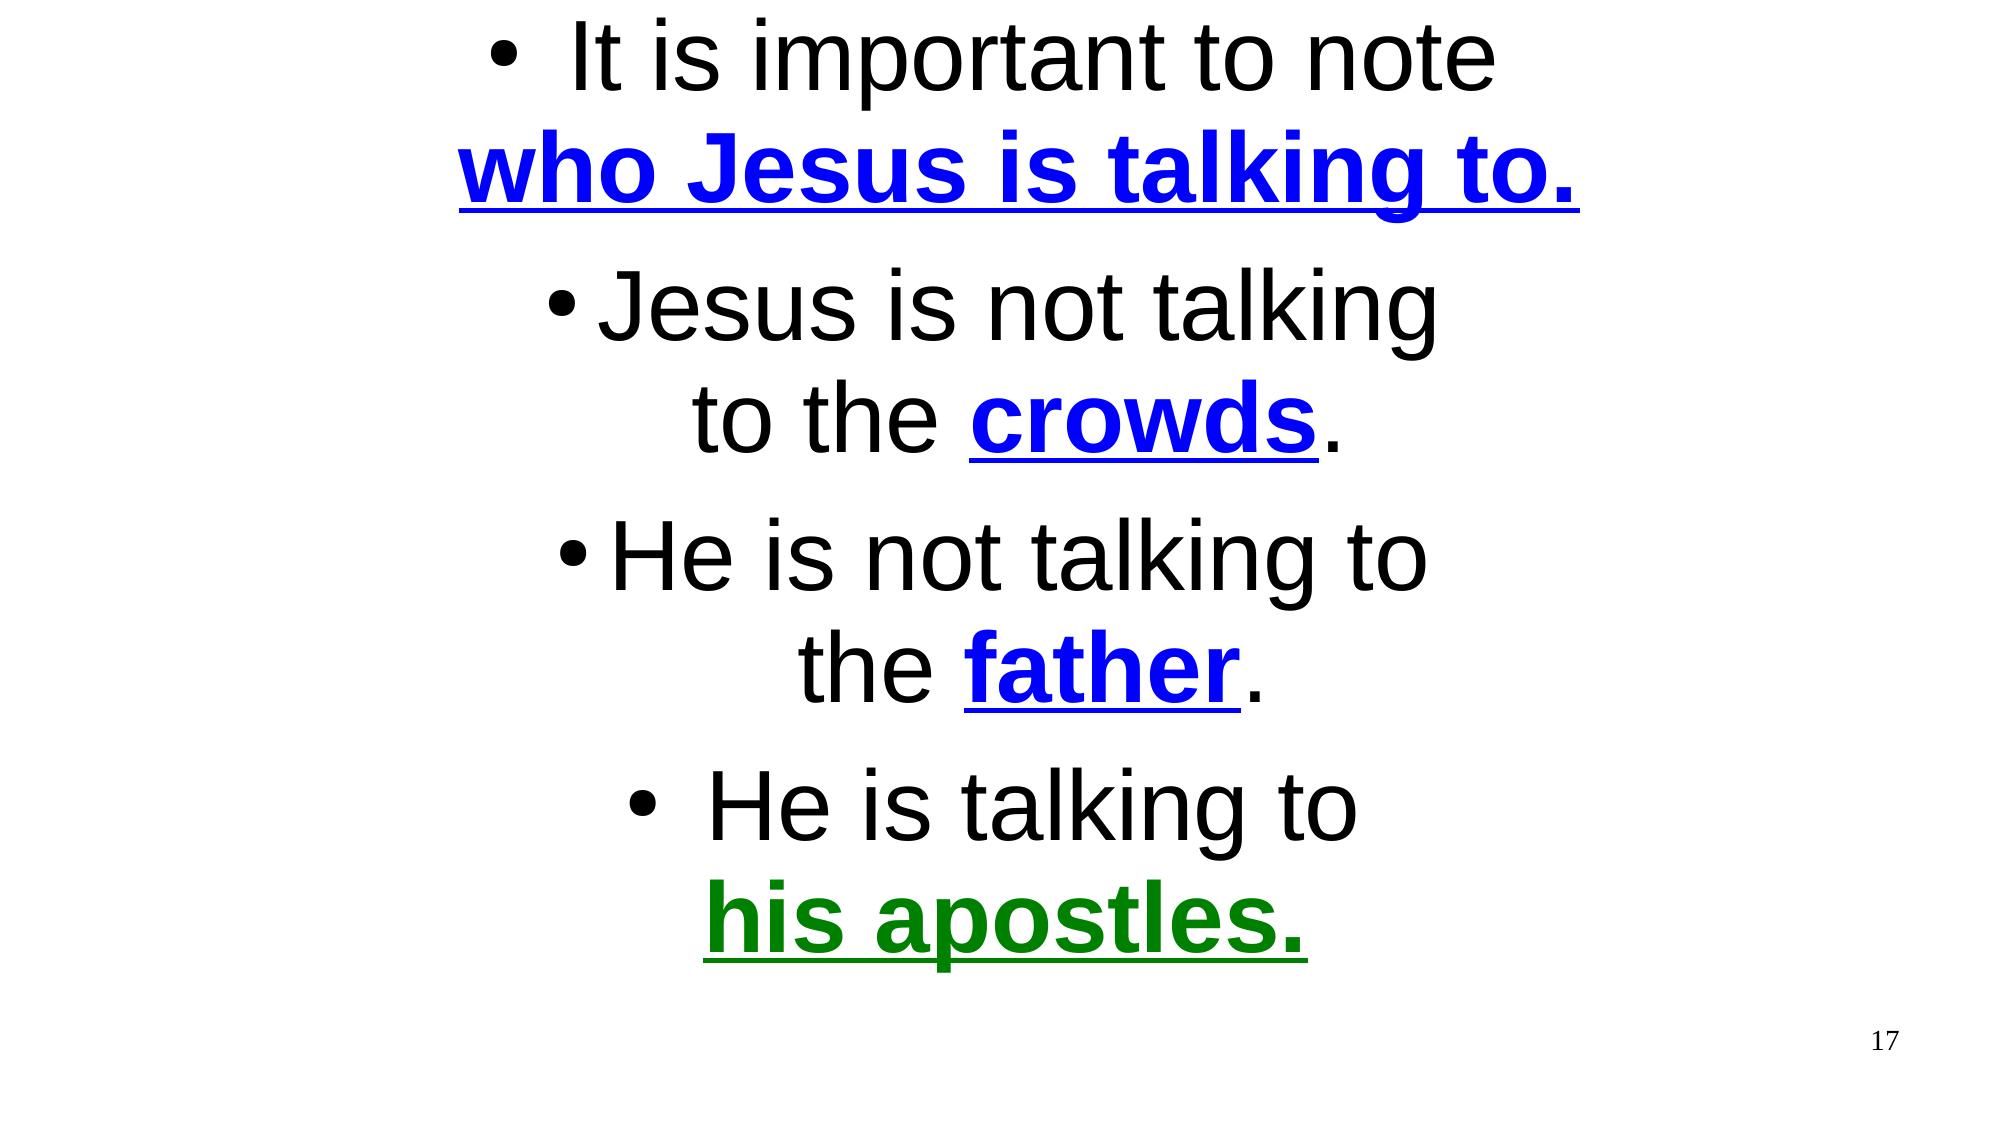

# It is important to note who Jesus is talking to.
Jesus is not talking
to the crowds.
He is not talking to
the father.
 He is talking to
his apostles.
17